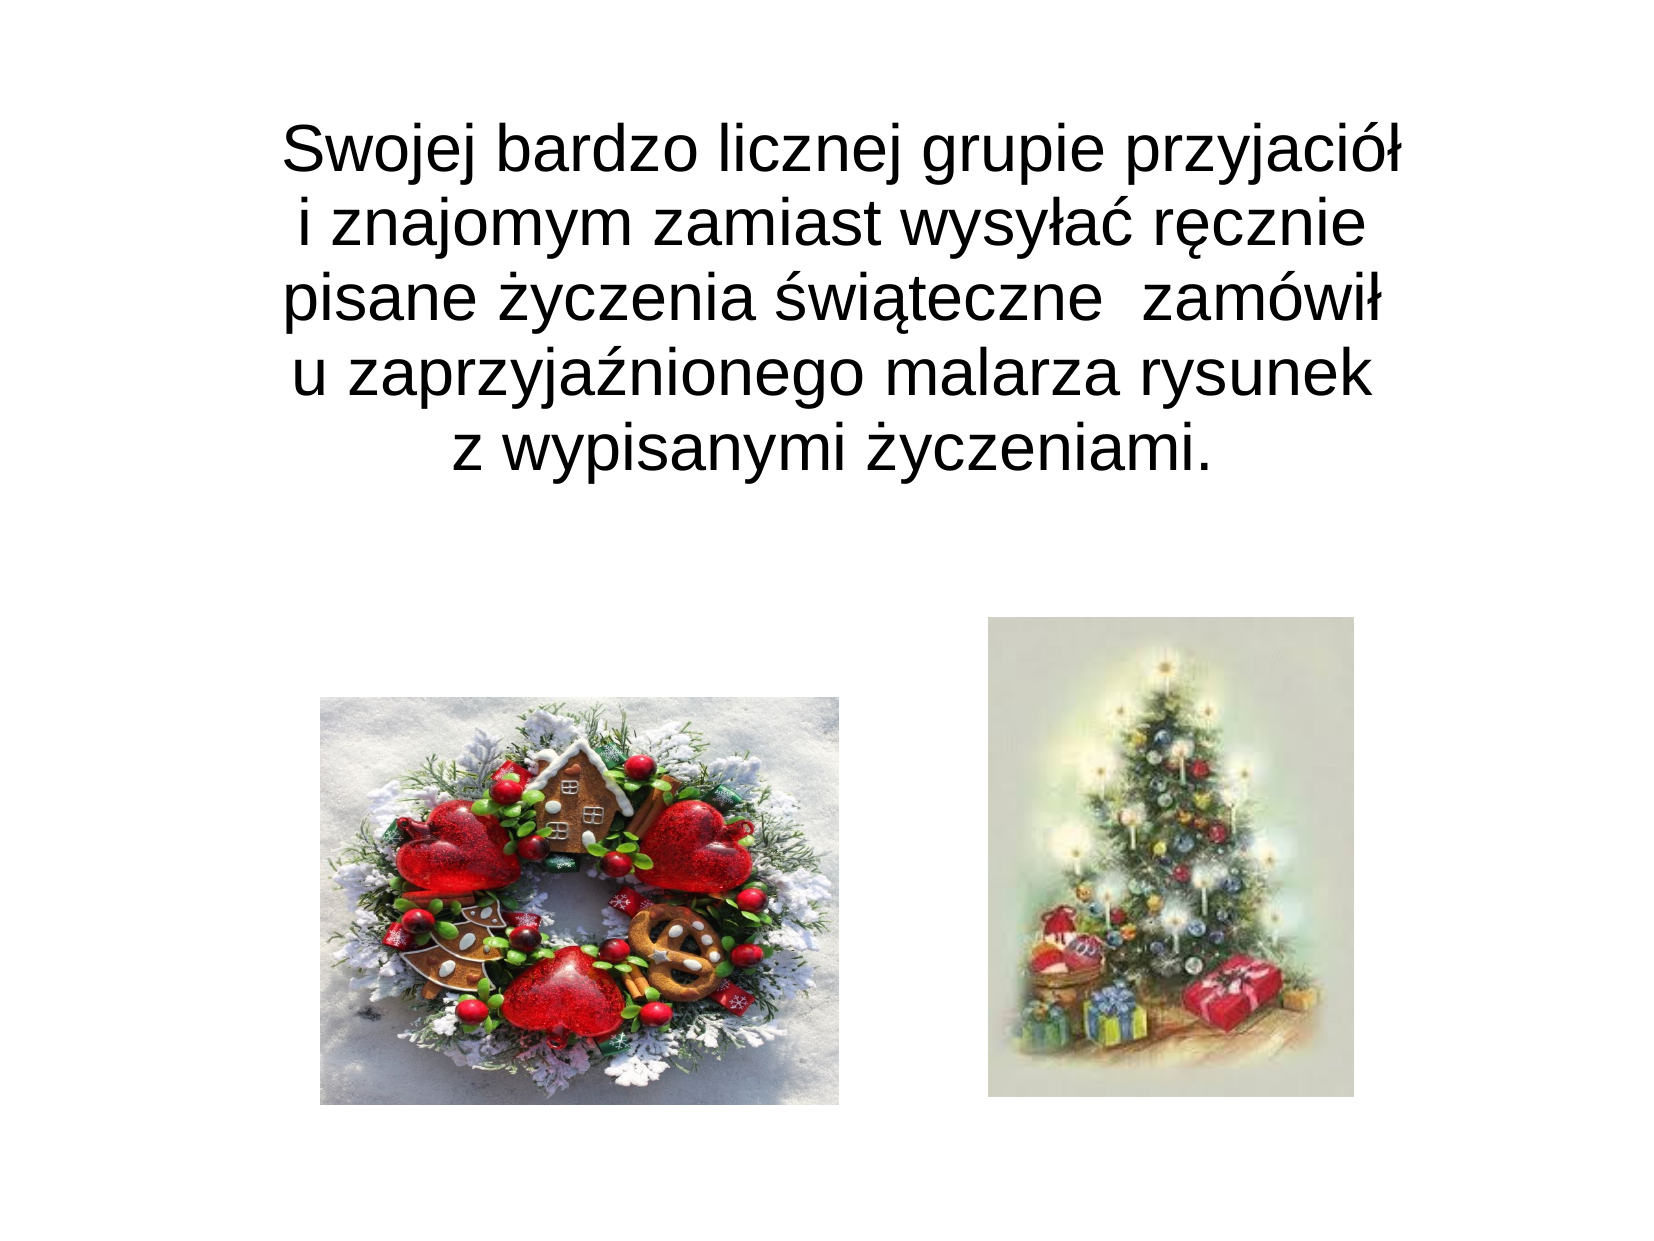

# Swojej bardzo licznej grupie przyjaciół
i znajomym zamiast wysyłać ręcznie
pisane życzenia świąteczne zamówił
u zaprzyjaźnionego malarza rysunek
z wypisanymi życzeniami.